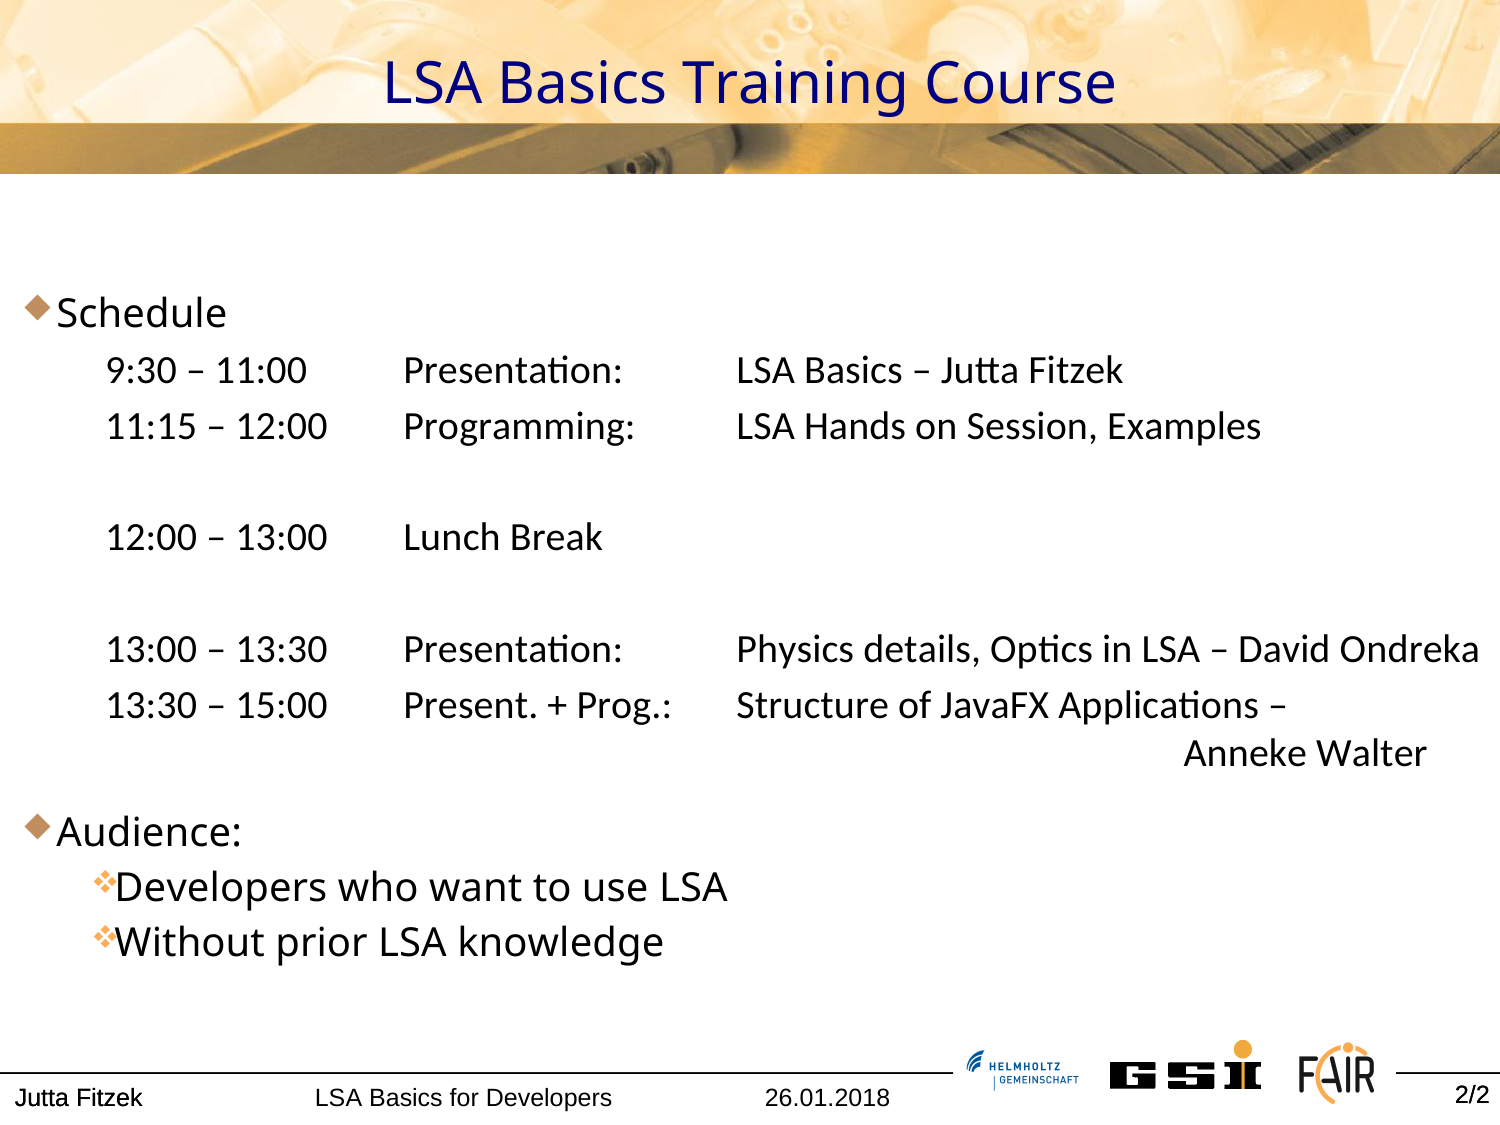

# LSA Basics Training Course
Schedule
9:30 – 11:00 	Presentation: 	LSA Basics – Jutta Fitzek
11:15 – 12:00	Programming:	LSA Hands on Session, Examples
12:00 – 13:00	Lunch Break
13:00 – 13:30 	Presentation: 	Physics details, Optics in LSA – David Ondreka
13:30 – 15:00	Present. + Prog.:	Structure of JavaFX Applications –
 Anneke Walter
Audience:
Developers who want to use LSA
Without prior LSA knowledge
2